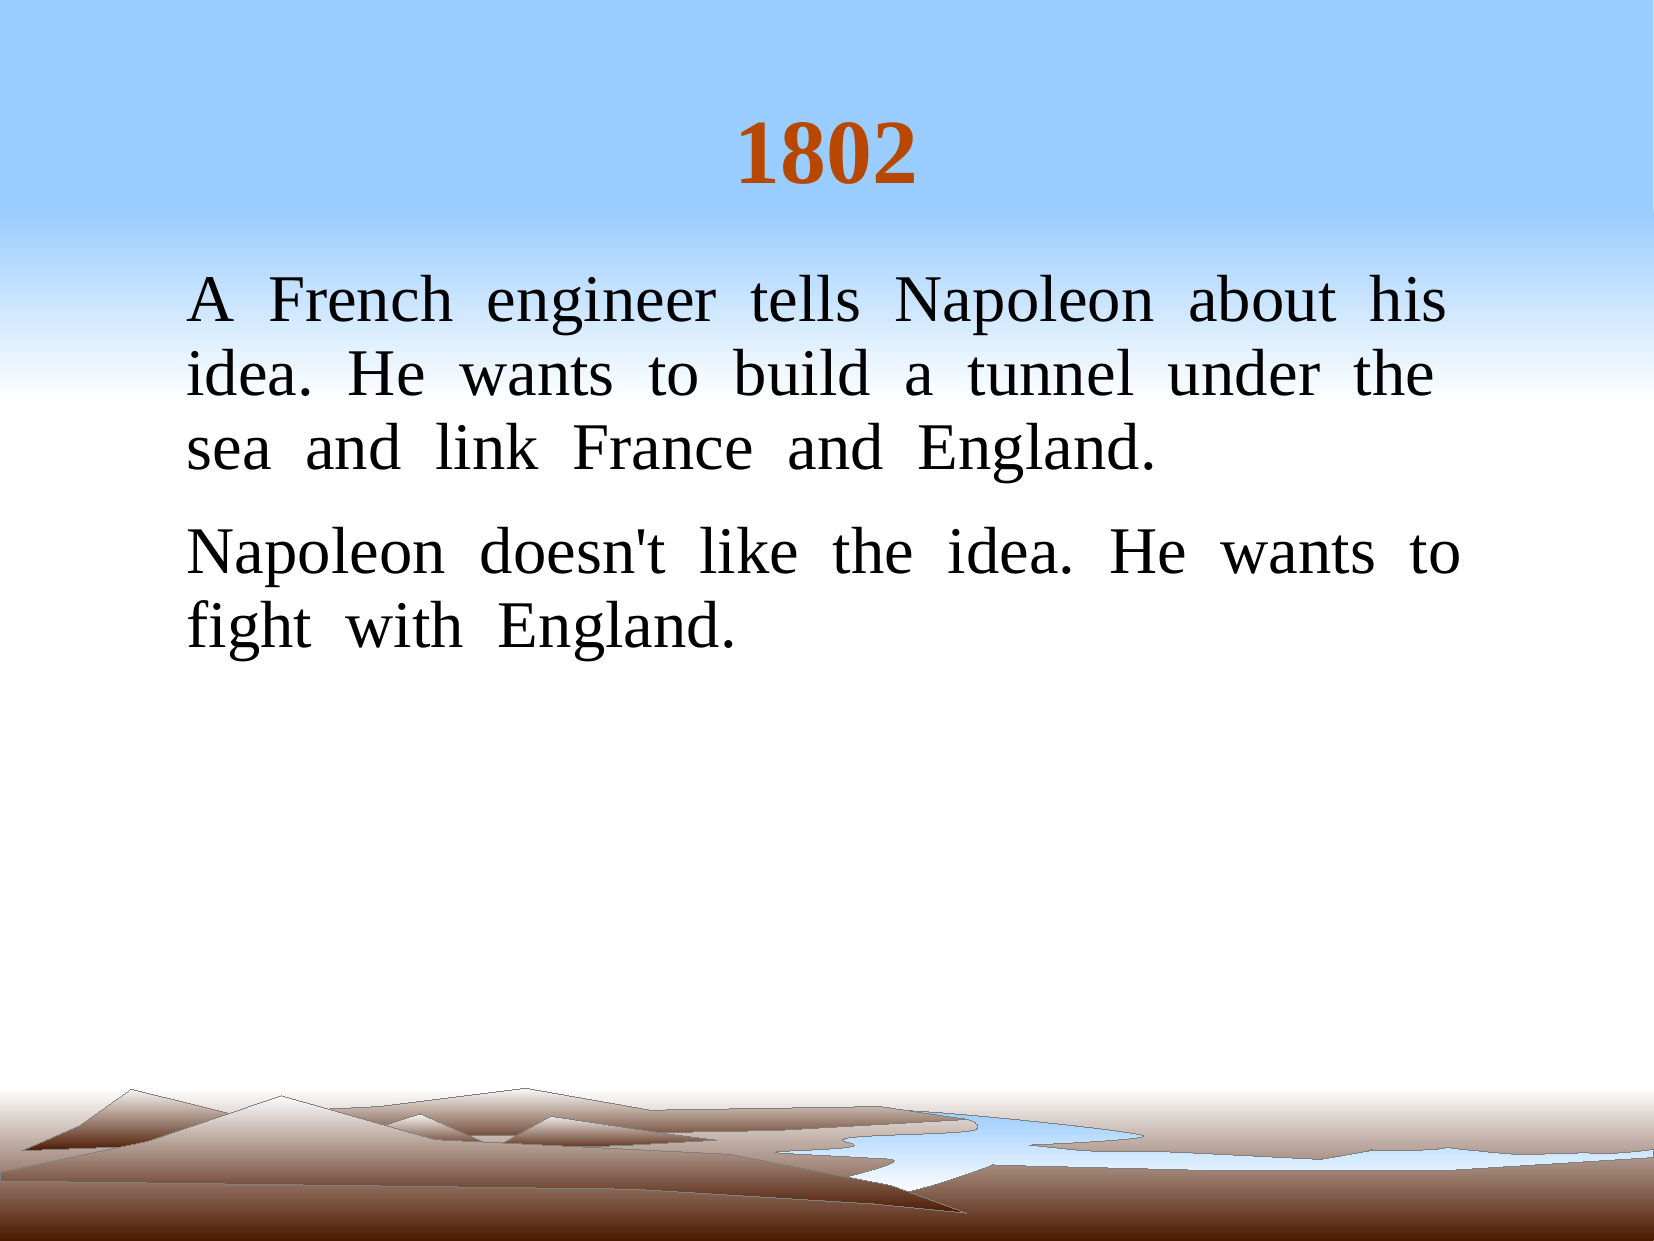

# 1802
A French engineer tells Napoleon about his idea. He wants to build a tunnel under the sea and link France and England.
Napoleon doesn't like the idea. He wants to fight with England.